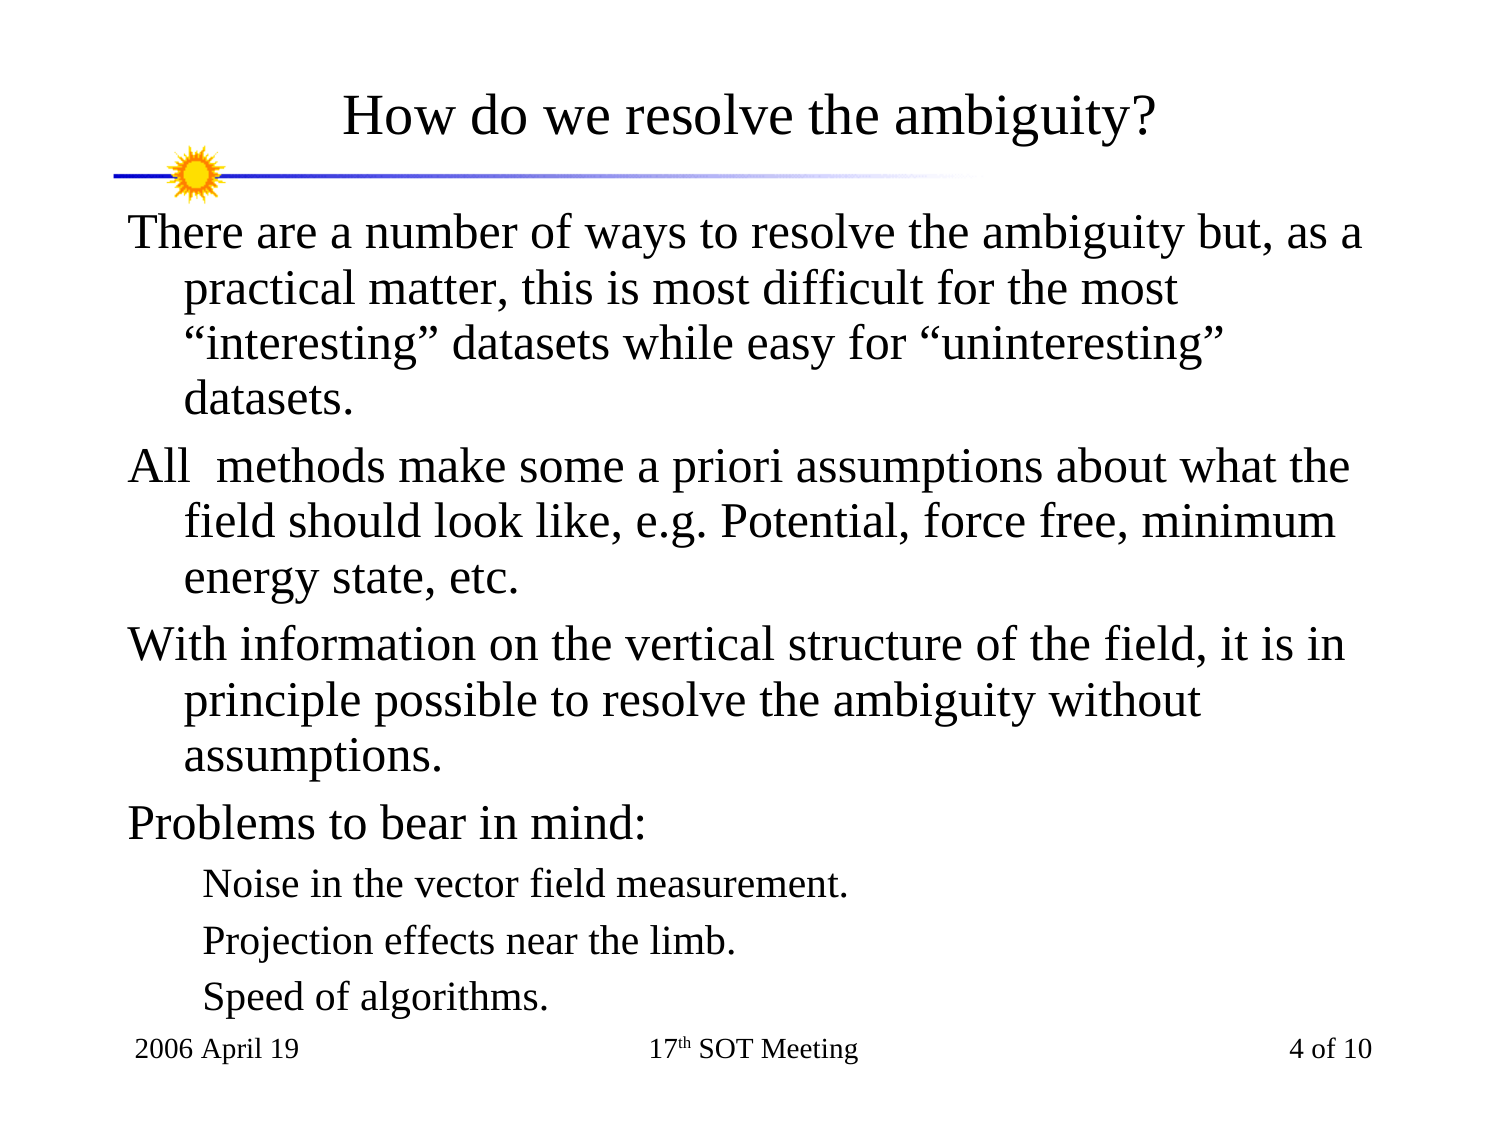

# How do we resolve the ambiguity?
There are a number of ways to resolve the ambiguity but, as a practical matter, this is most difficult for the most “interesting” datasets while easy for “uninteresting” datasets.
All methods make some a priori assumptions about what the field should look like, e.g. Potential, force free, minimum energy state, etc.
With information on the vertical structure of the field, it is in principle possible to resolve the ambiguity without assumptions.
Problems to bear in mind:
Noise in the vector field measurement.
Projection effects near the limb.
Speed of algorithms.
4